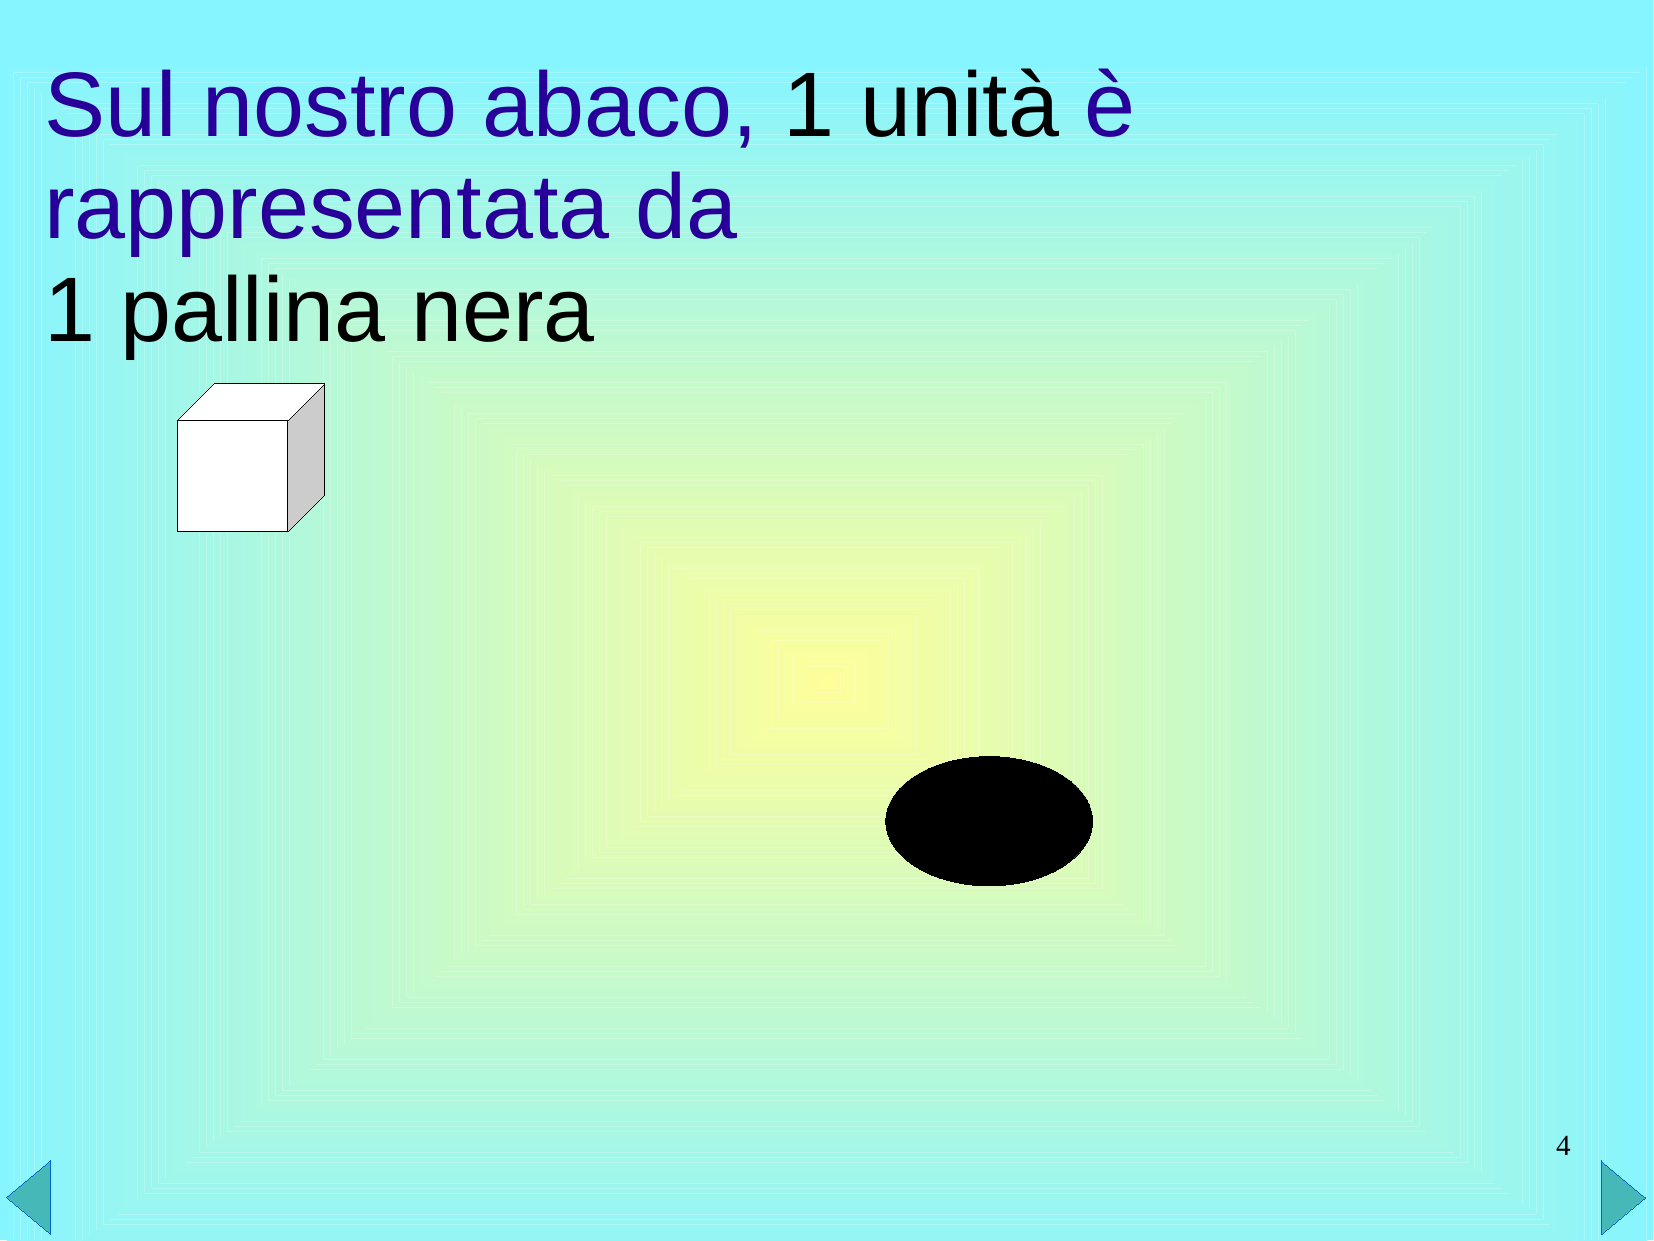

Sul nostro abaco, 1 unità è rappresentata da
1 pallina nera
4